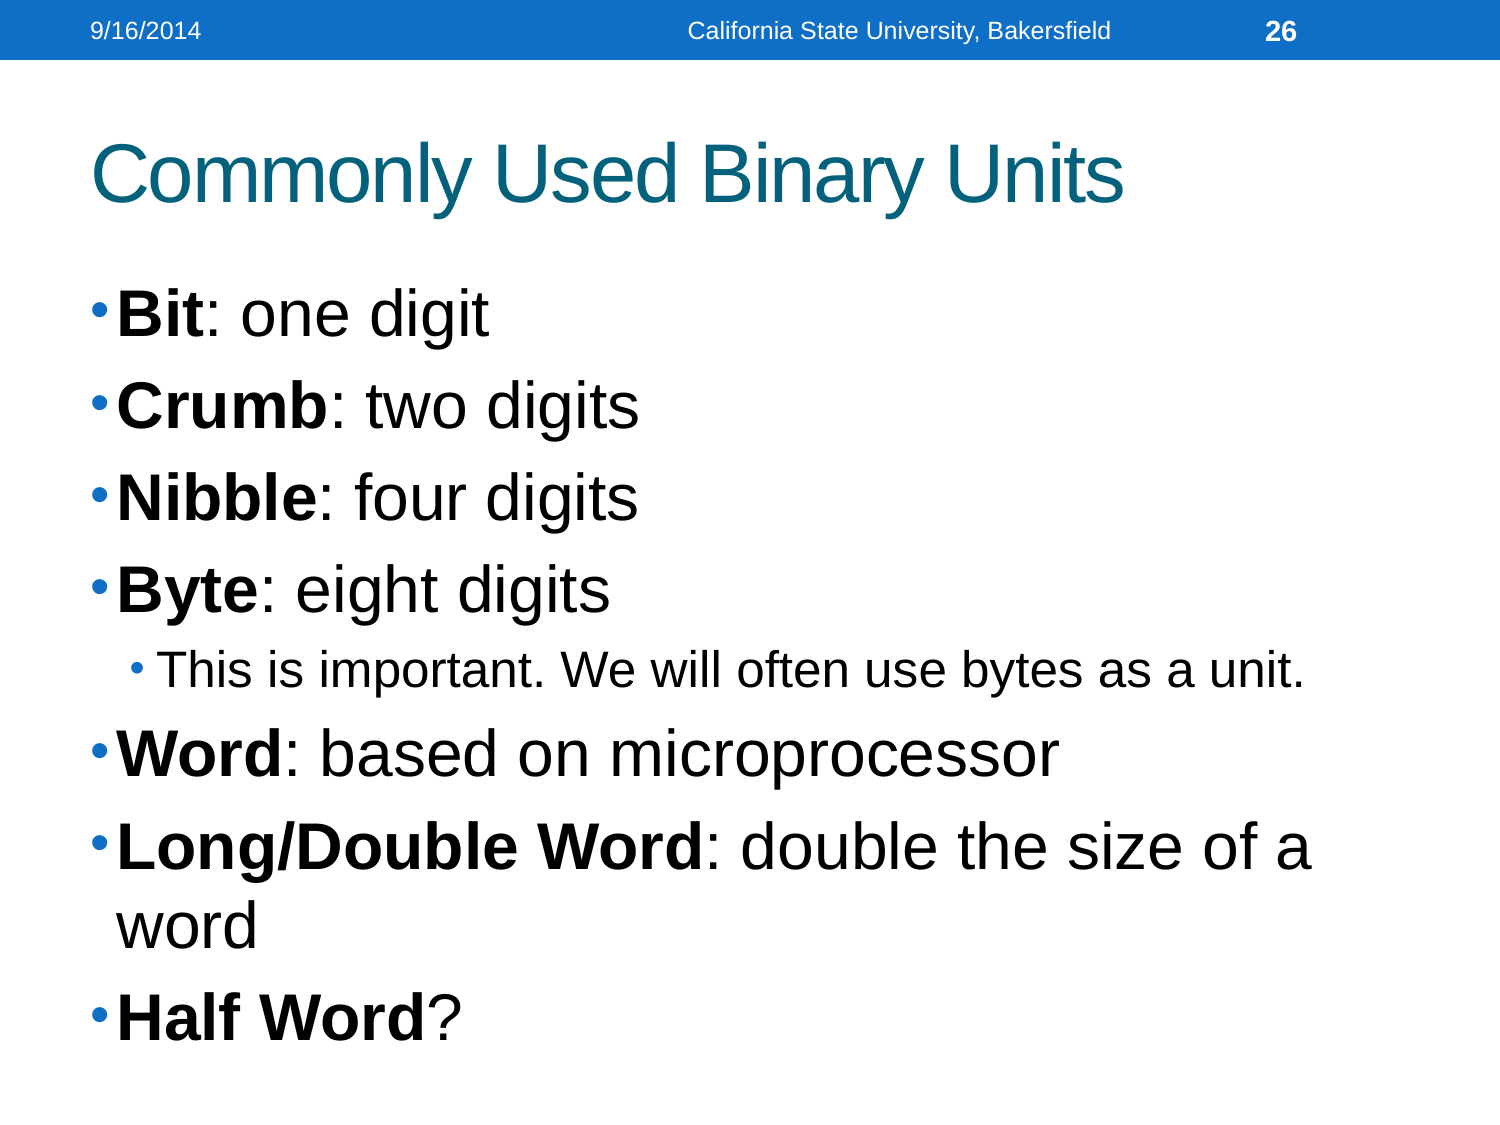

9/16/2014
California State University, Bakersfield
# Commonly Used Binary Units
Bit: one digit
Crumb: two digits
Nibble: four digits
Byte: eight digits
This is important. We will often use bytes as a unit.
Word: based on microprocessor
Long/Double Word: double the size of a word
Half Word?